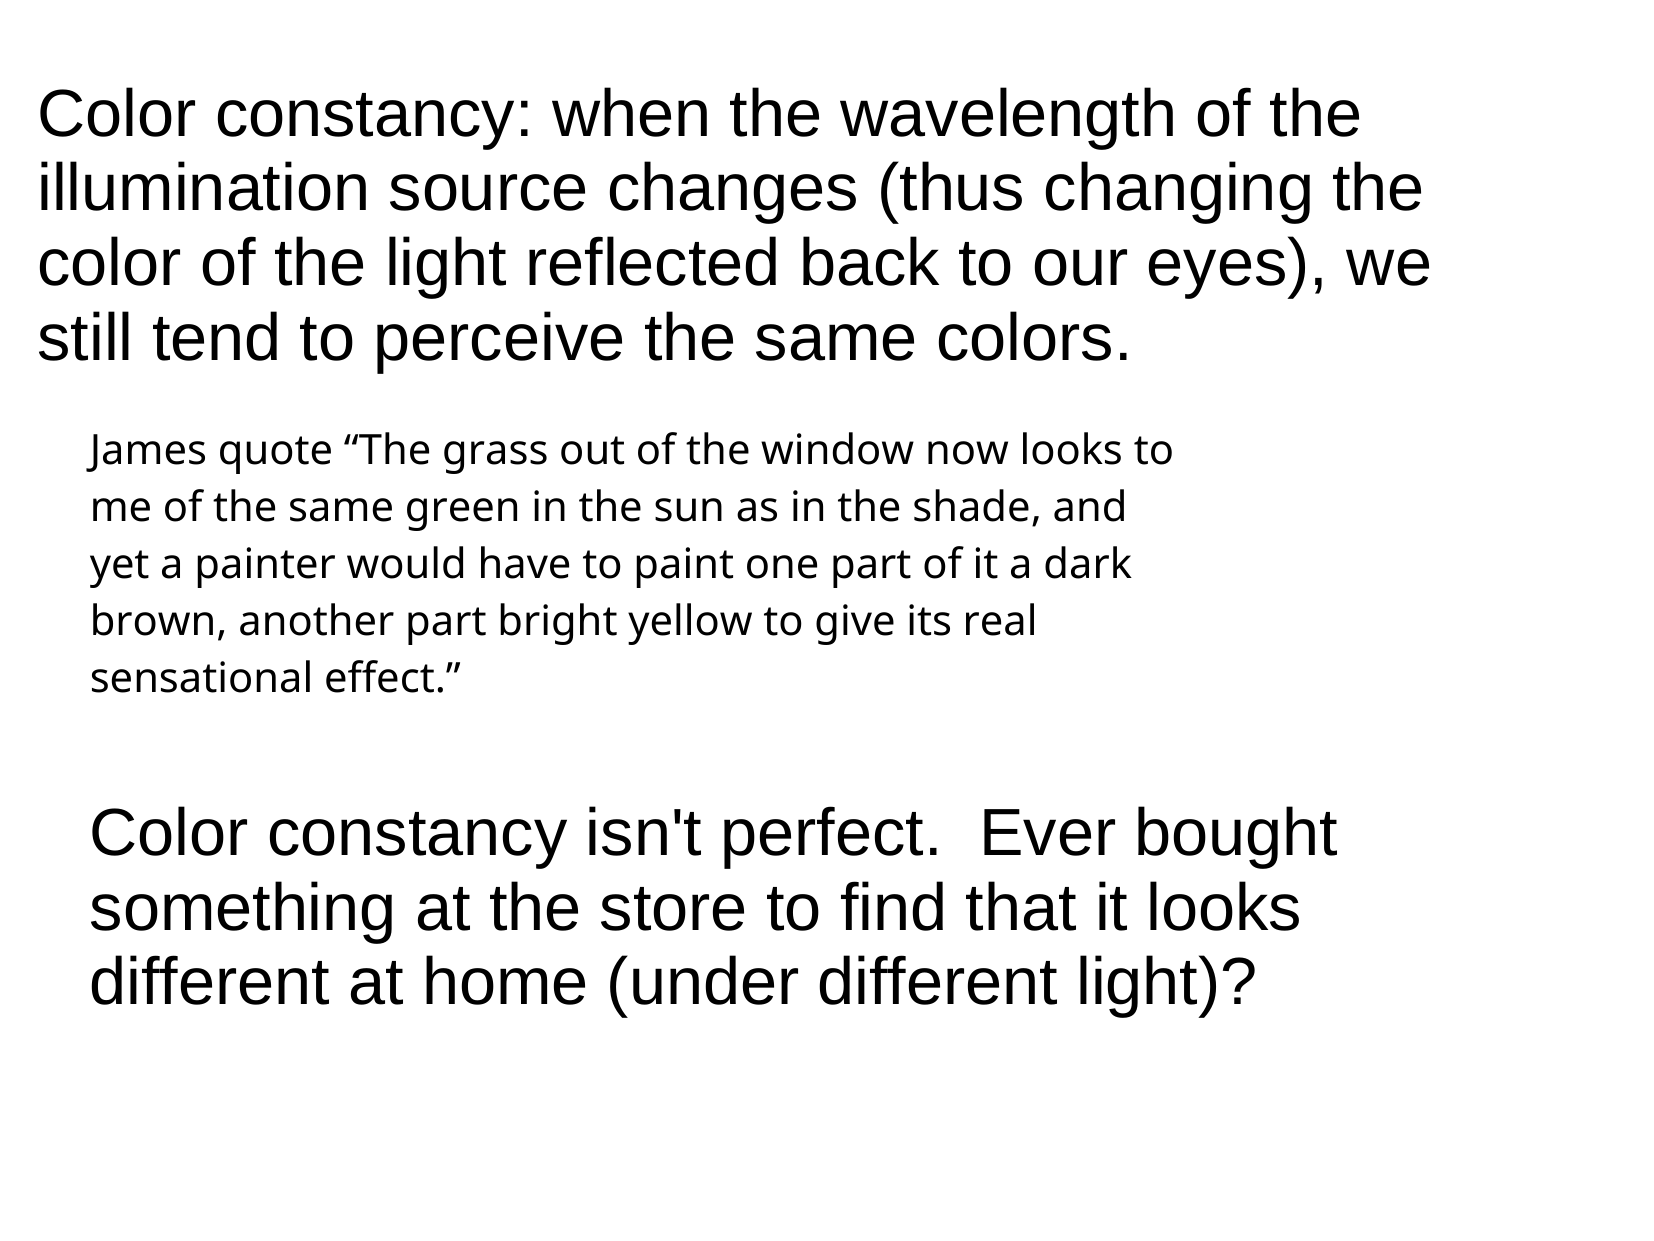

# Color constancy: when the wavelength of the illumination source changes (thus changing the color of the light reflected back to our eyes), we still tend to perceive the same colors.
James quote “The grass out of the window now looks to me of the same green in the sun as in the shade, and yet a painter would have to paint one part of it a dark brown, another part bright yellow to give its real sensational effect.”
Color constancy isn't perfect. Ever bought something at the store to find that it looks different at home (under different light)?